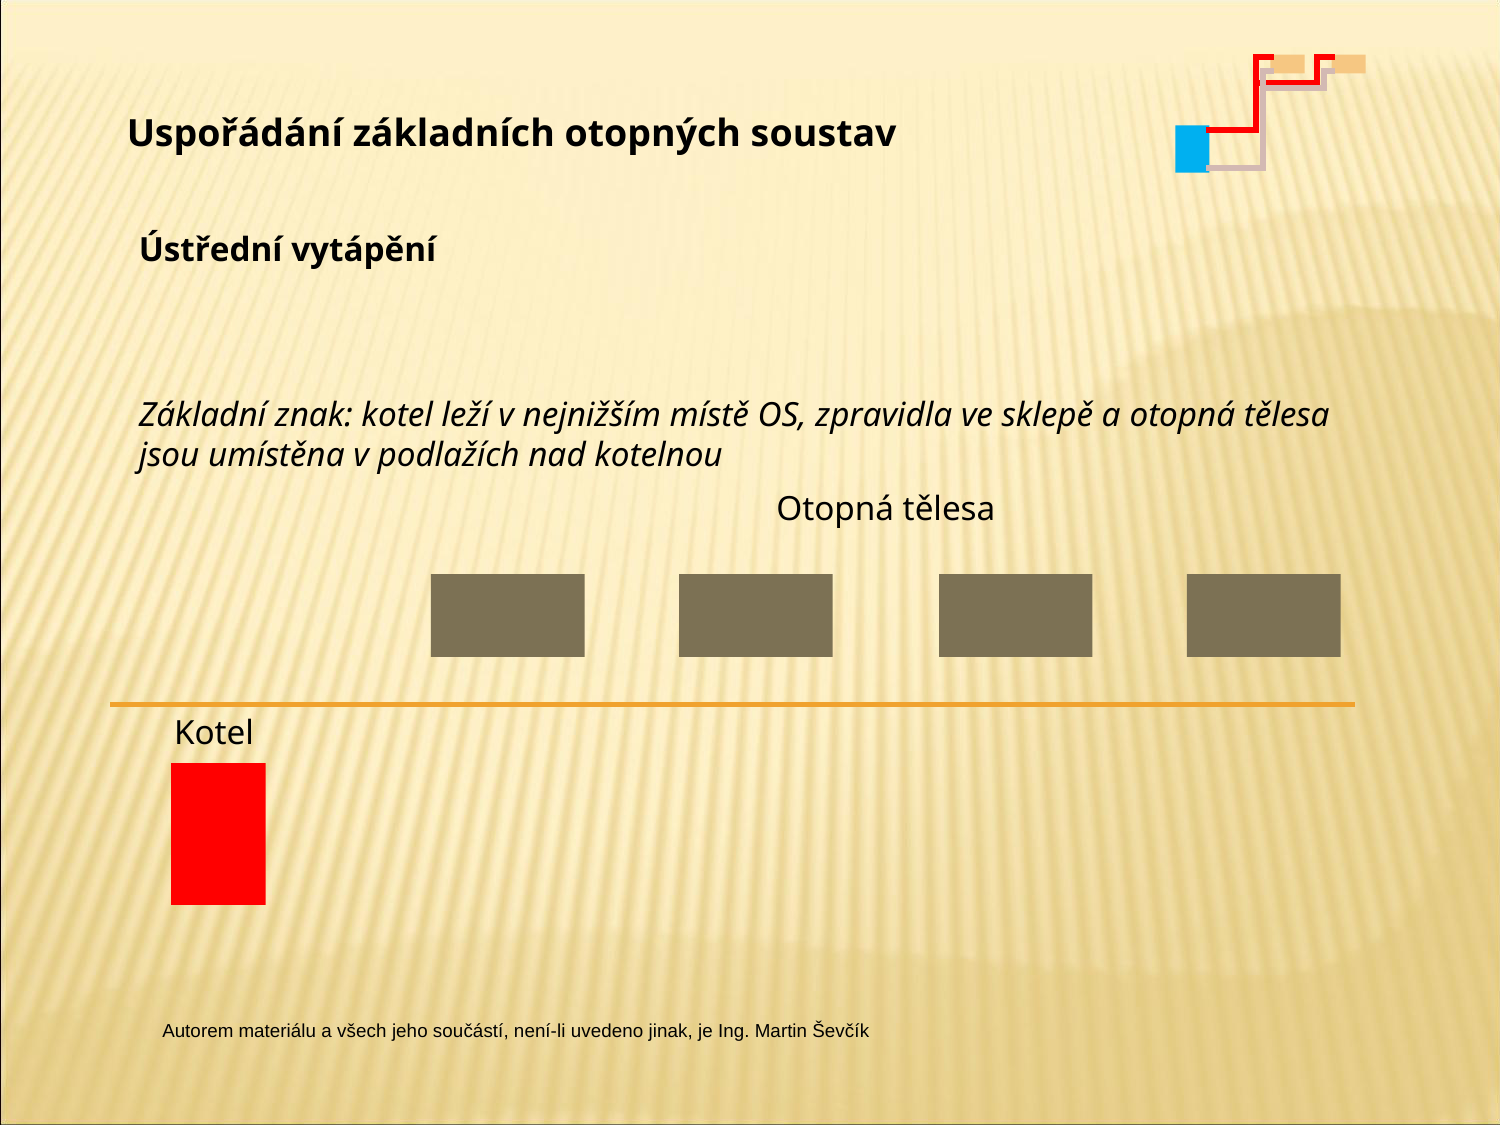

Uspořádání základních otopných soustav
Ústřední vytápění
Základní znak: kotel leží v nejnižším místě OS, zpravidla ve sklepě a otopná tělesa jsou umístěna v podlažích nad kotelnou
Otopná tělesa
Kotel
Autorem materiálu a všech jeho součástí, není-li uvedeno jinak, je Ing. Martin Ševčík